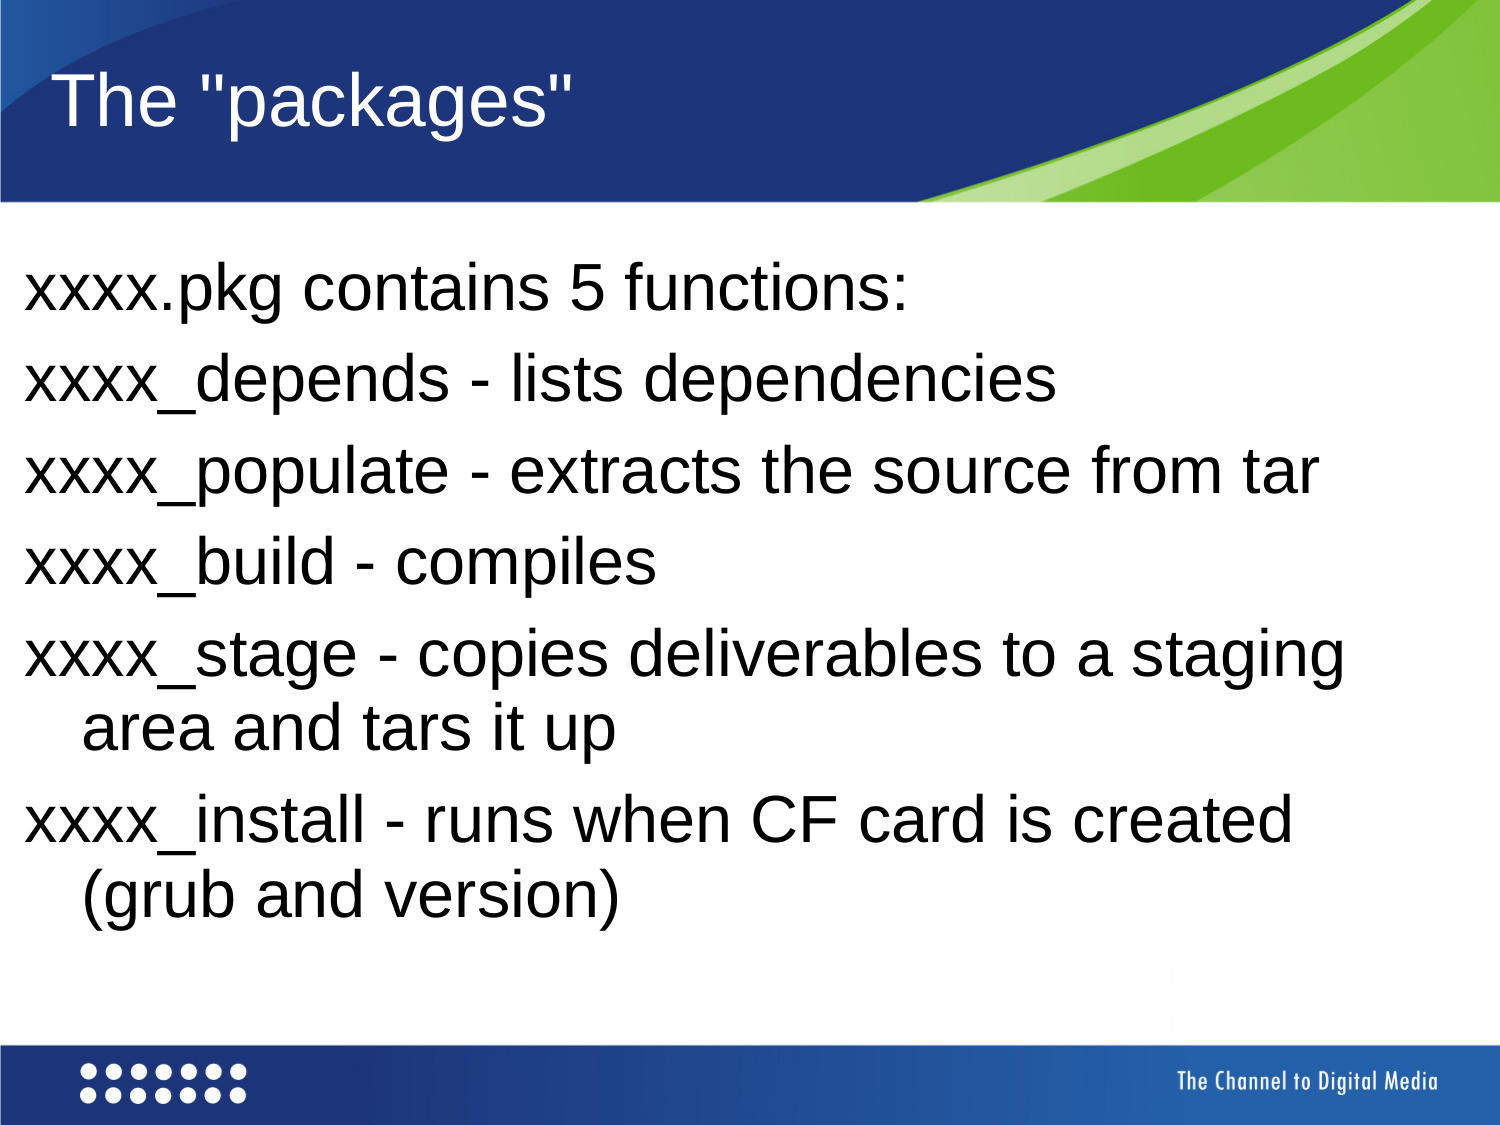

# The "packages"
xxxx.pkg contains 5 functions:
xxxx_depends - lists dependencies
xxxx_populate - extracts the source from tar
xxxx_build - compiles
xxxx_stage - copies deliverables to a staging area and tars it up
xxxx_install - runs when CF card is created (grub and version)